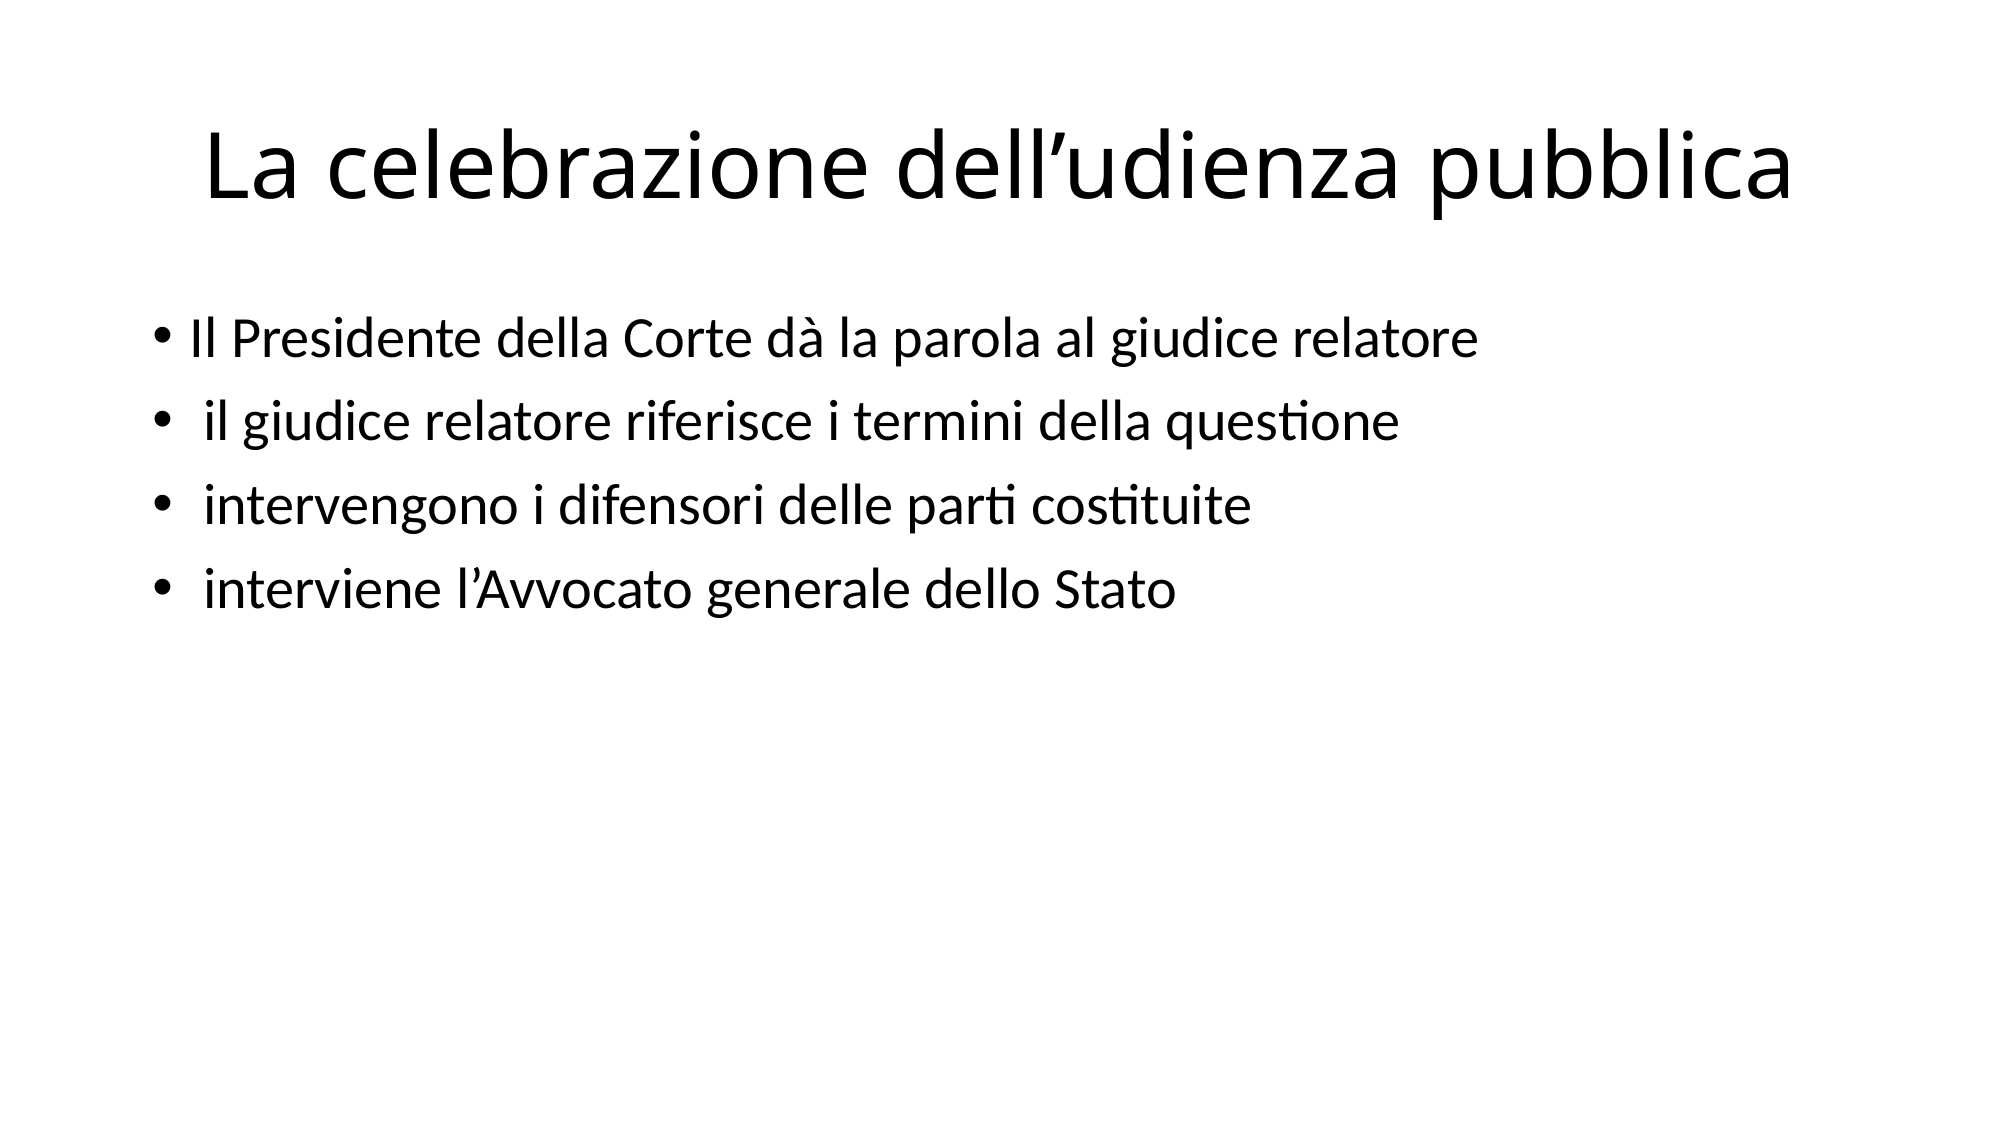

# La celebrazione dell’udienza pubblica
Il Presidente della Corte dà la parola al giudice relatore
 il giudice relatore riferisce i termini della questione
 intervengono i difensori delle parti costituite
 interviene l’Avvocato generale dello Stato